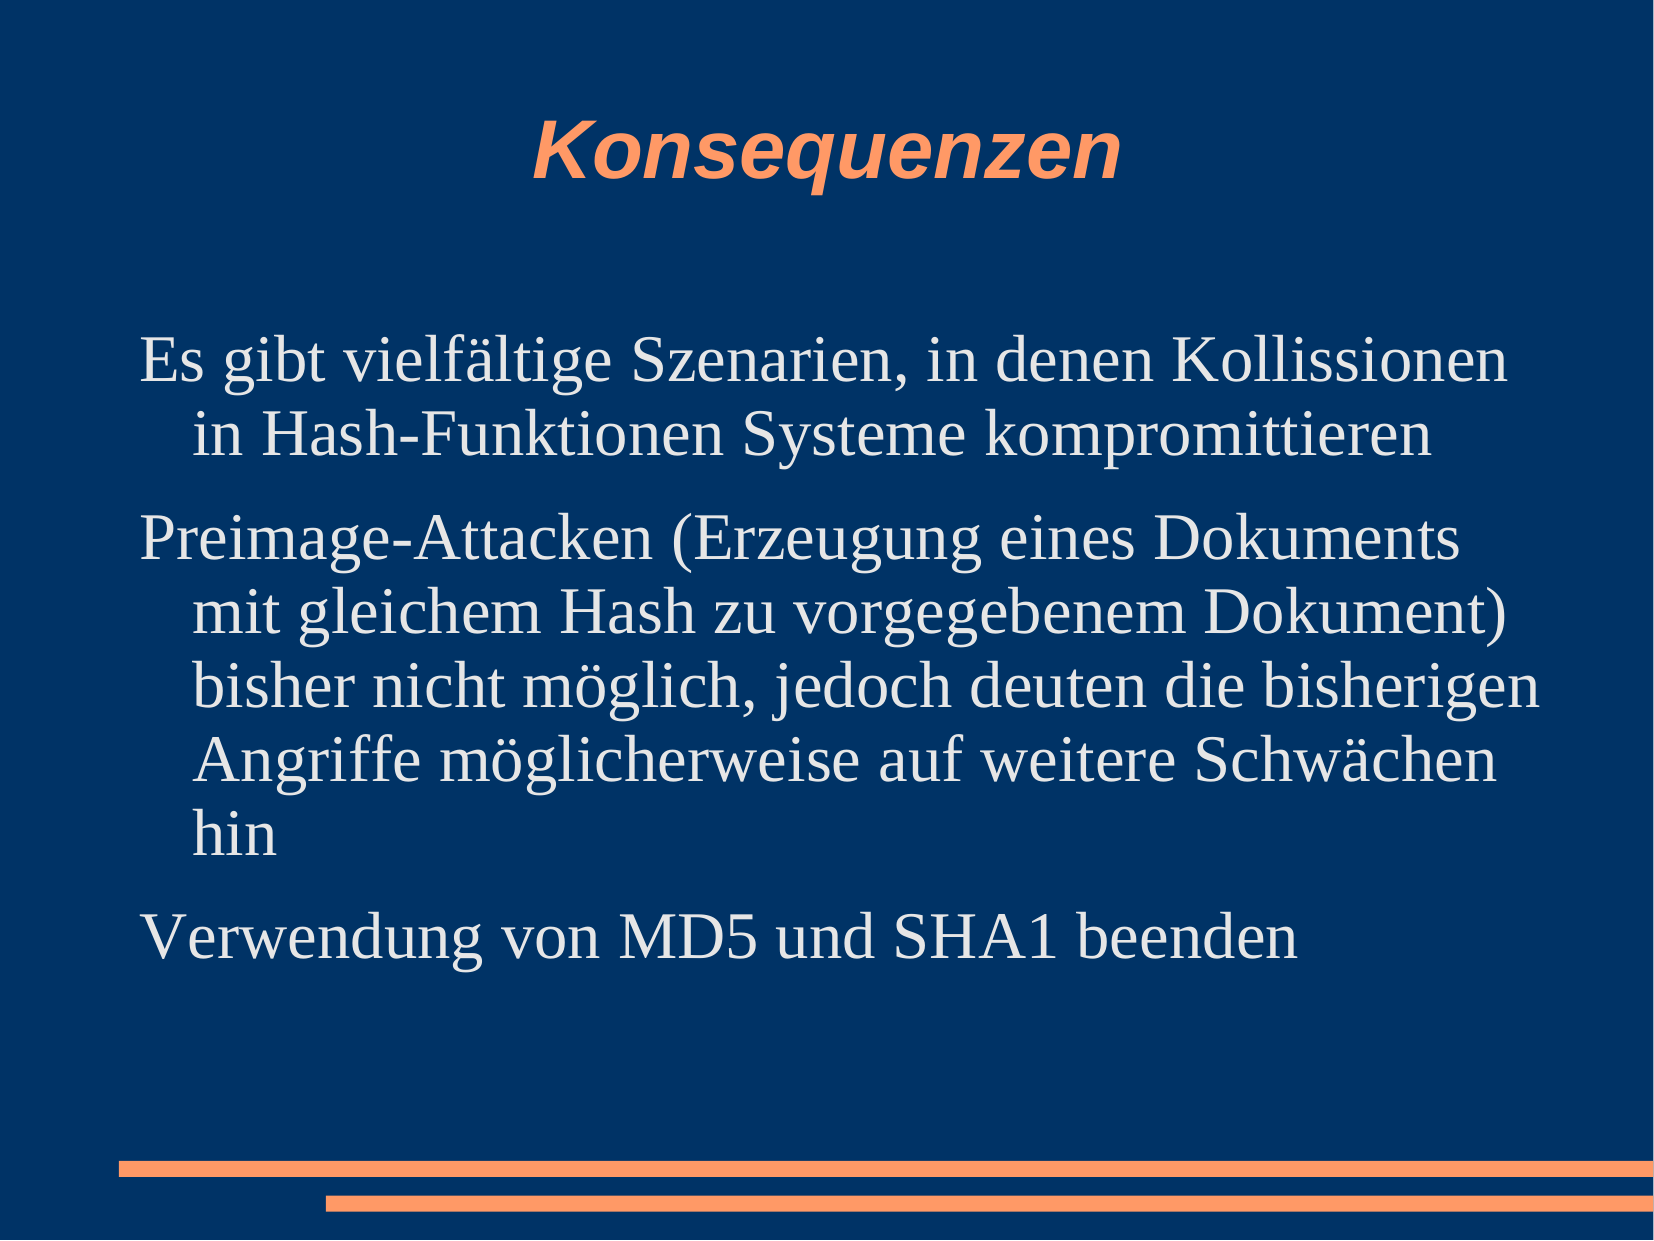

# Konsequenzen
Es gibt vielfältige Szenarien, in denen Kollissionen in Hash-Funktionen Systeme kompromittieren
Preimage-Attacken (Erzeugung eines Dokuments mit gleichem Hash zu vorgegebenem Dokument) bisher nicht möglich, jedoch deuten die bisherigen Angriffe möglicherweise auf weitere Schwächen hin
Verwendung von MD5 und SHA1 beenden